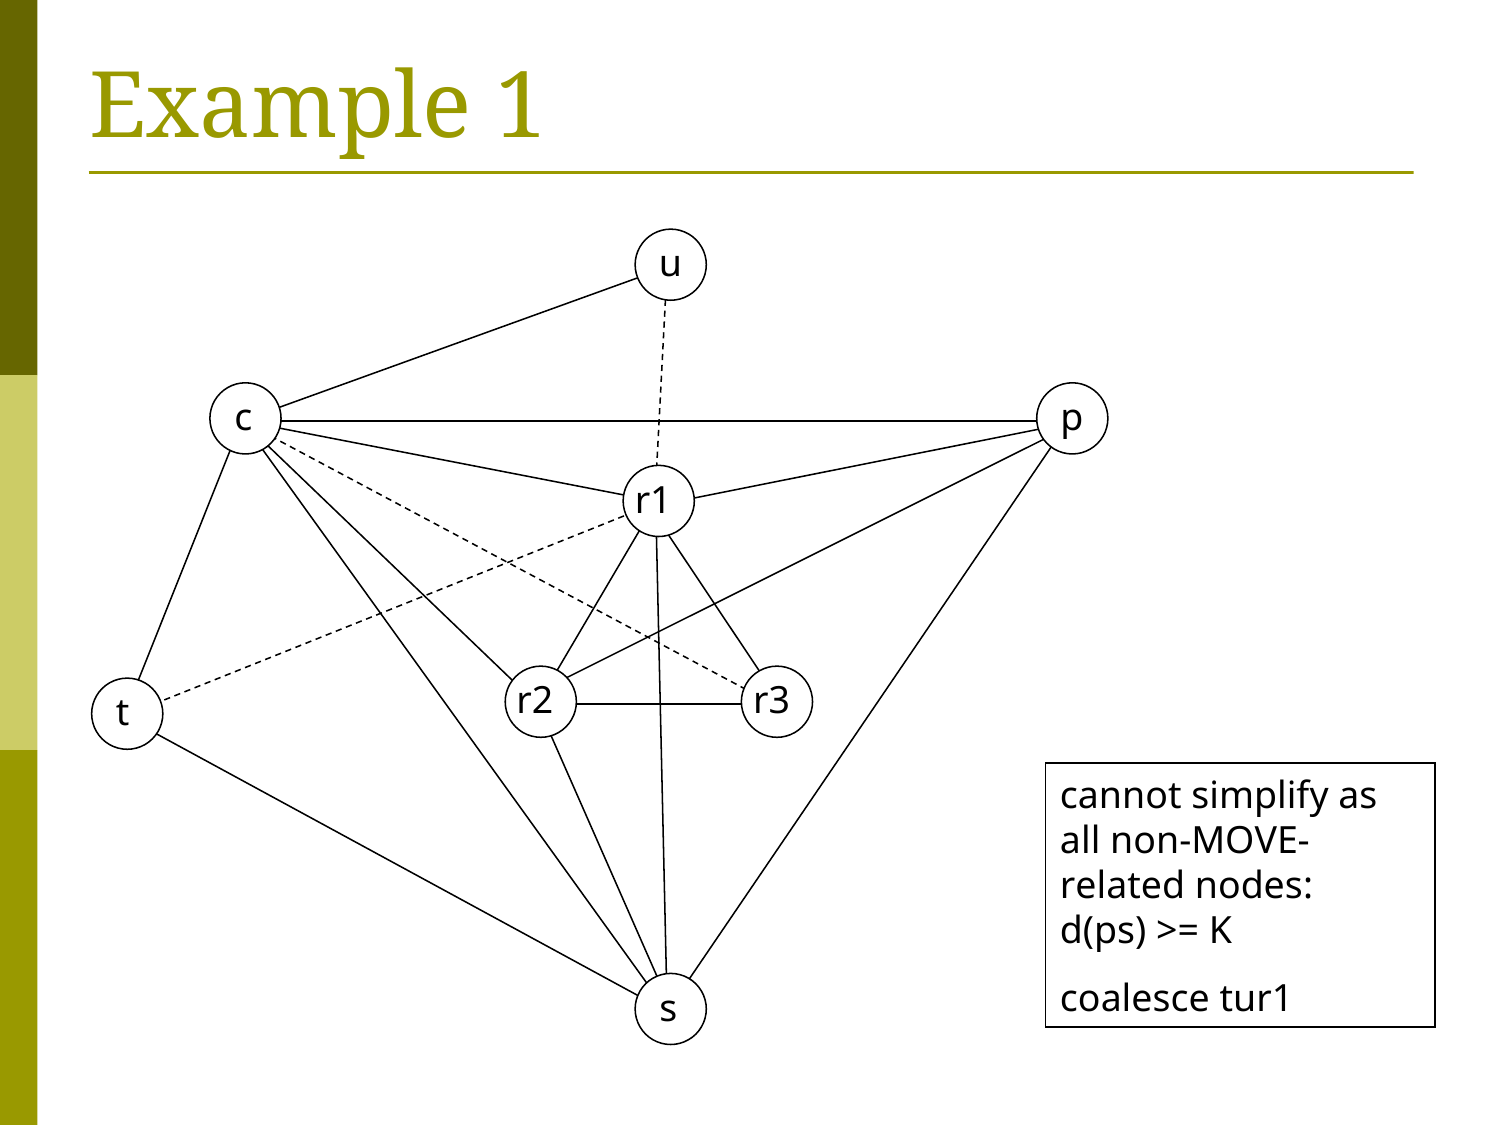

# Example 1
u
c
p
r1
r2
r3
t
cannot simplify as all non-MOVE-related nodes:
d(ps) >= K
coalesce tur1
s